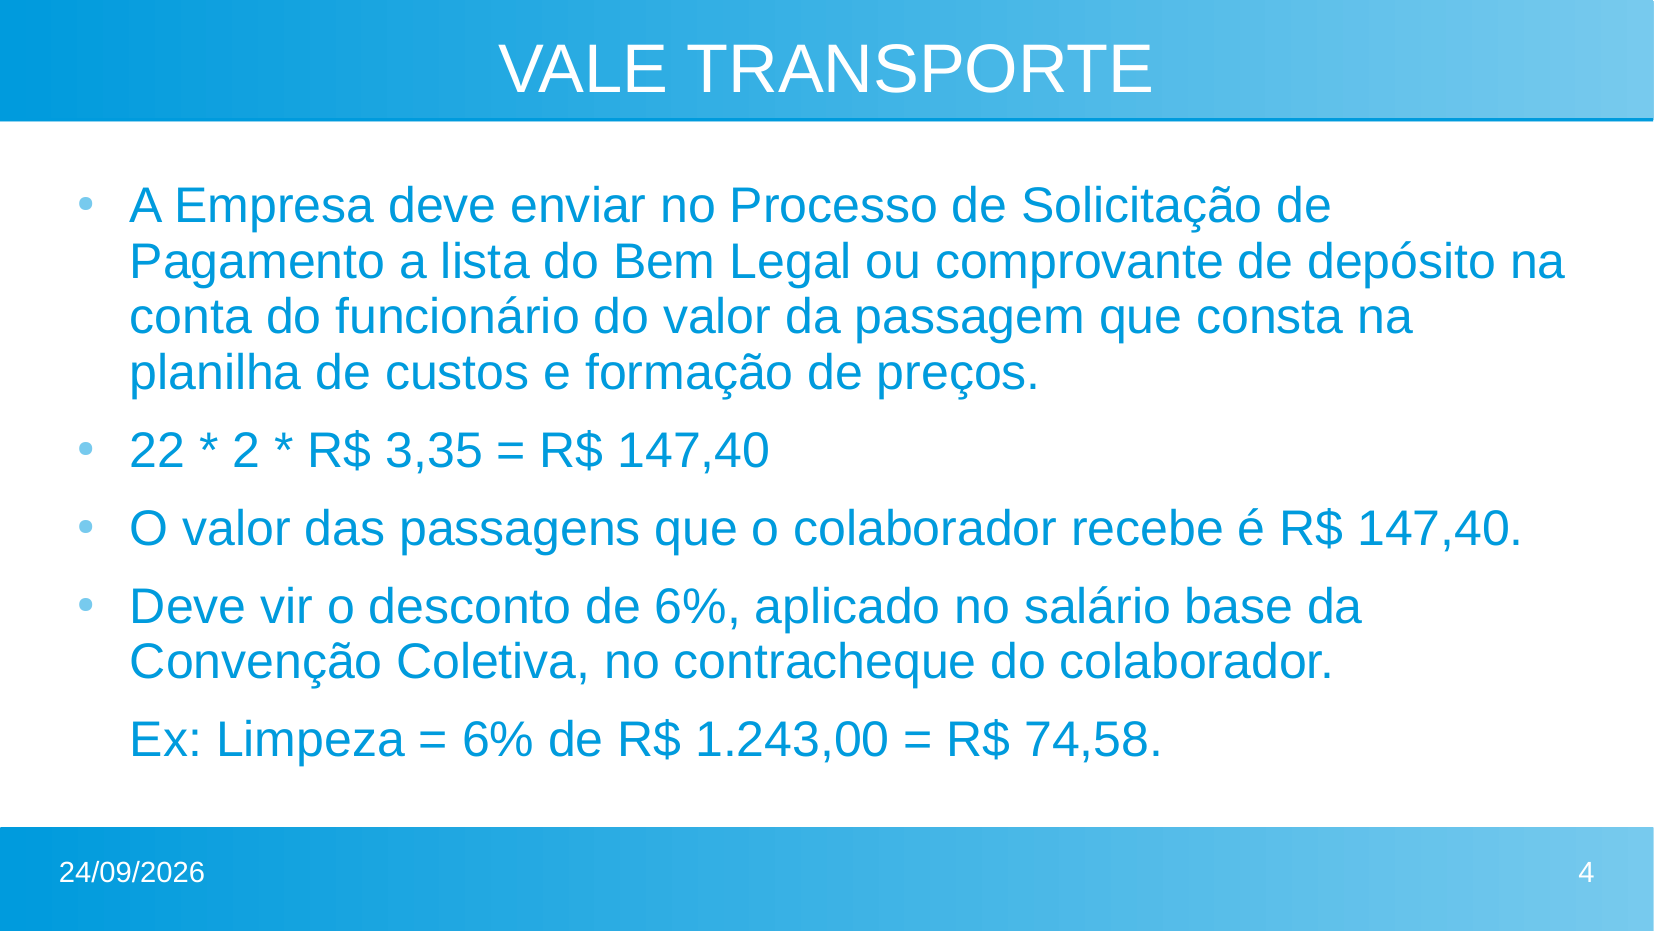

# VALE TRANSPORTE
A Empresa deve enviar no Processo de Solicitação de Pagamento a lista do Bem Legal ou comprovante de depósito na conta do funcionário do valor da passagem que consta na planilha de custos e formação de preços.
22 * 2 * R$ 3,35 = R$ 147,40
O valor das passagens que o colaborador recebe é R$ 147,40.
Deve vir o desconto de 6%, aplicado no salário base da Convenção Coletiva, no contracheque do colaborador.
Ex: Limpeza = 6% de R$ 1.243,00 = R$ 74,58.
4